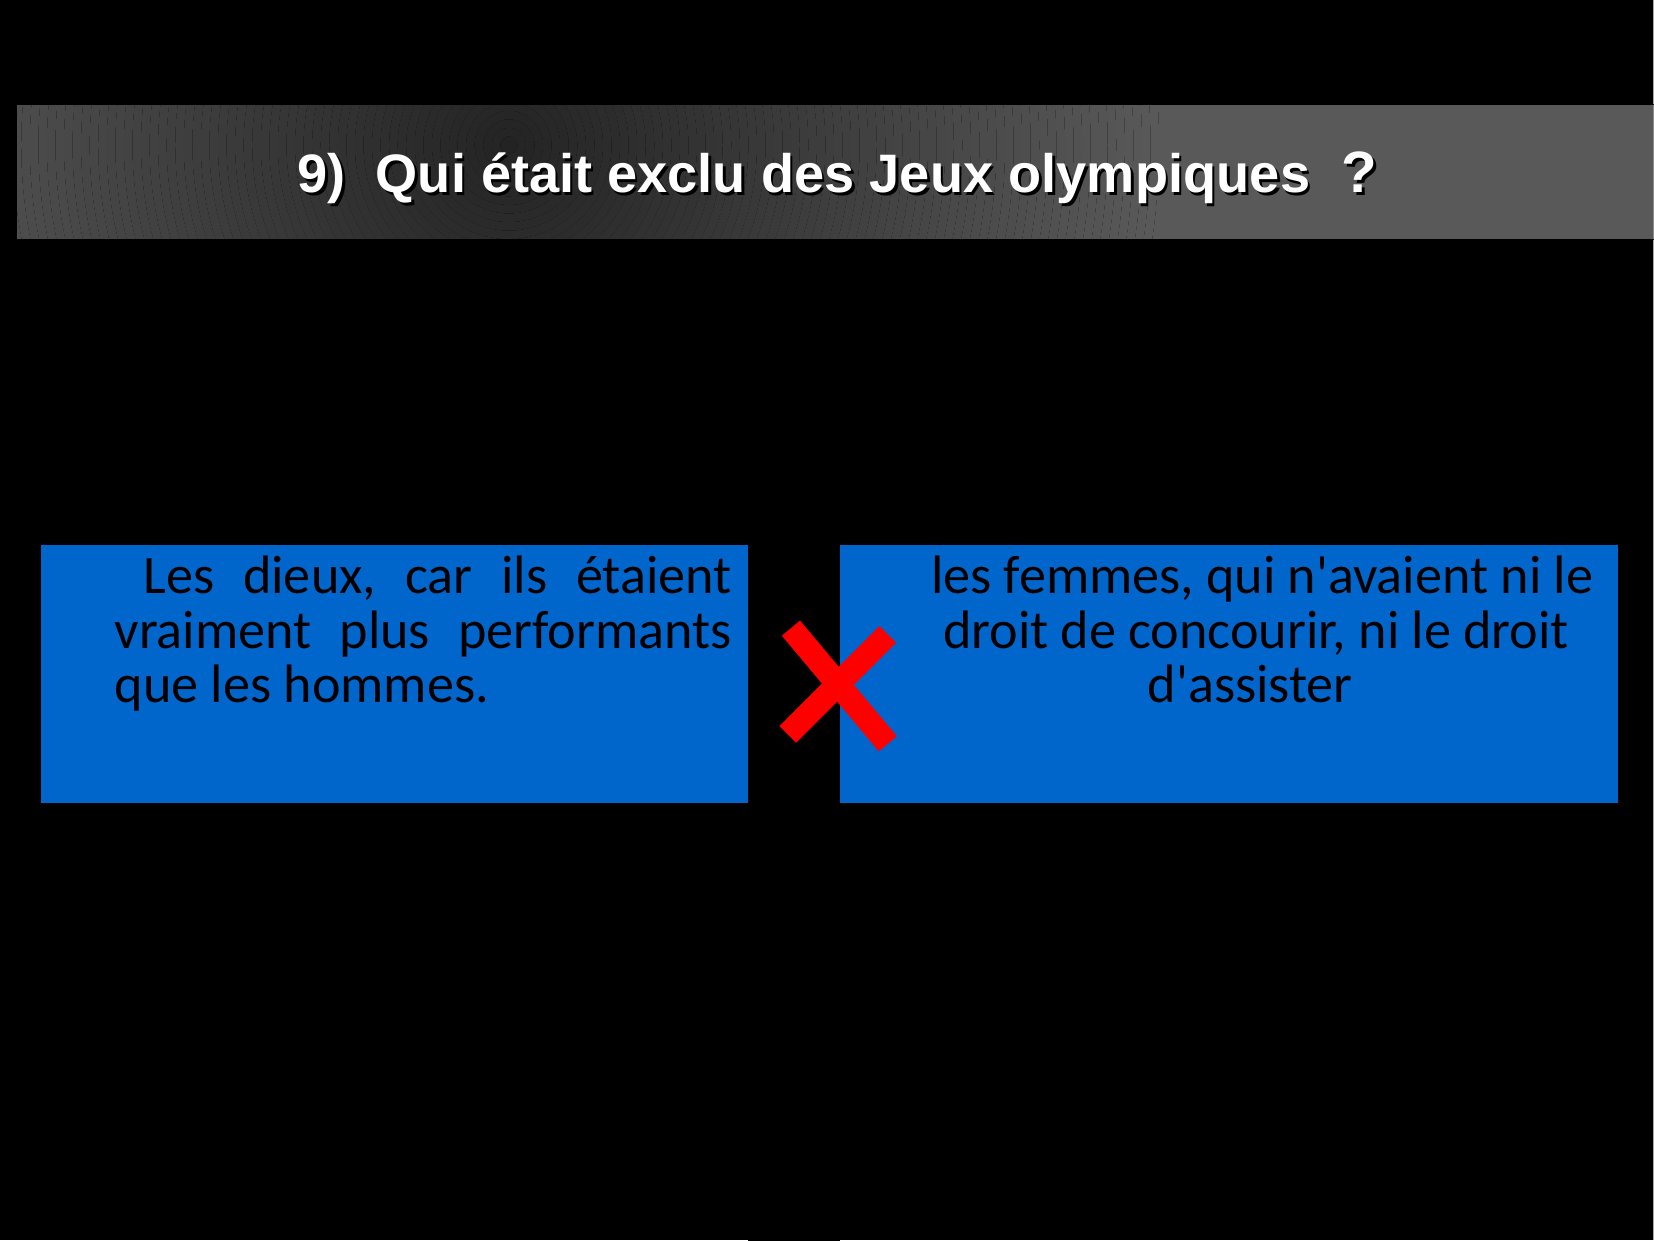

9) Qui était exclu des Jeux olympiques ?
| | Les dieux, car ils étaient vraiment plus performants que les hommes. | | | les femmes, qui n'avaient ni le droit de concourir, ni le droit d'assister |
| --- | --- | --- | --- | --- |